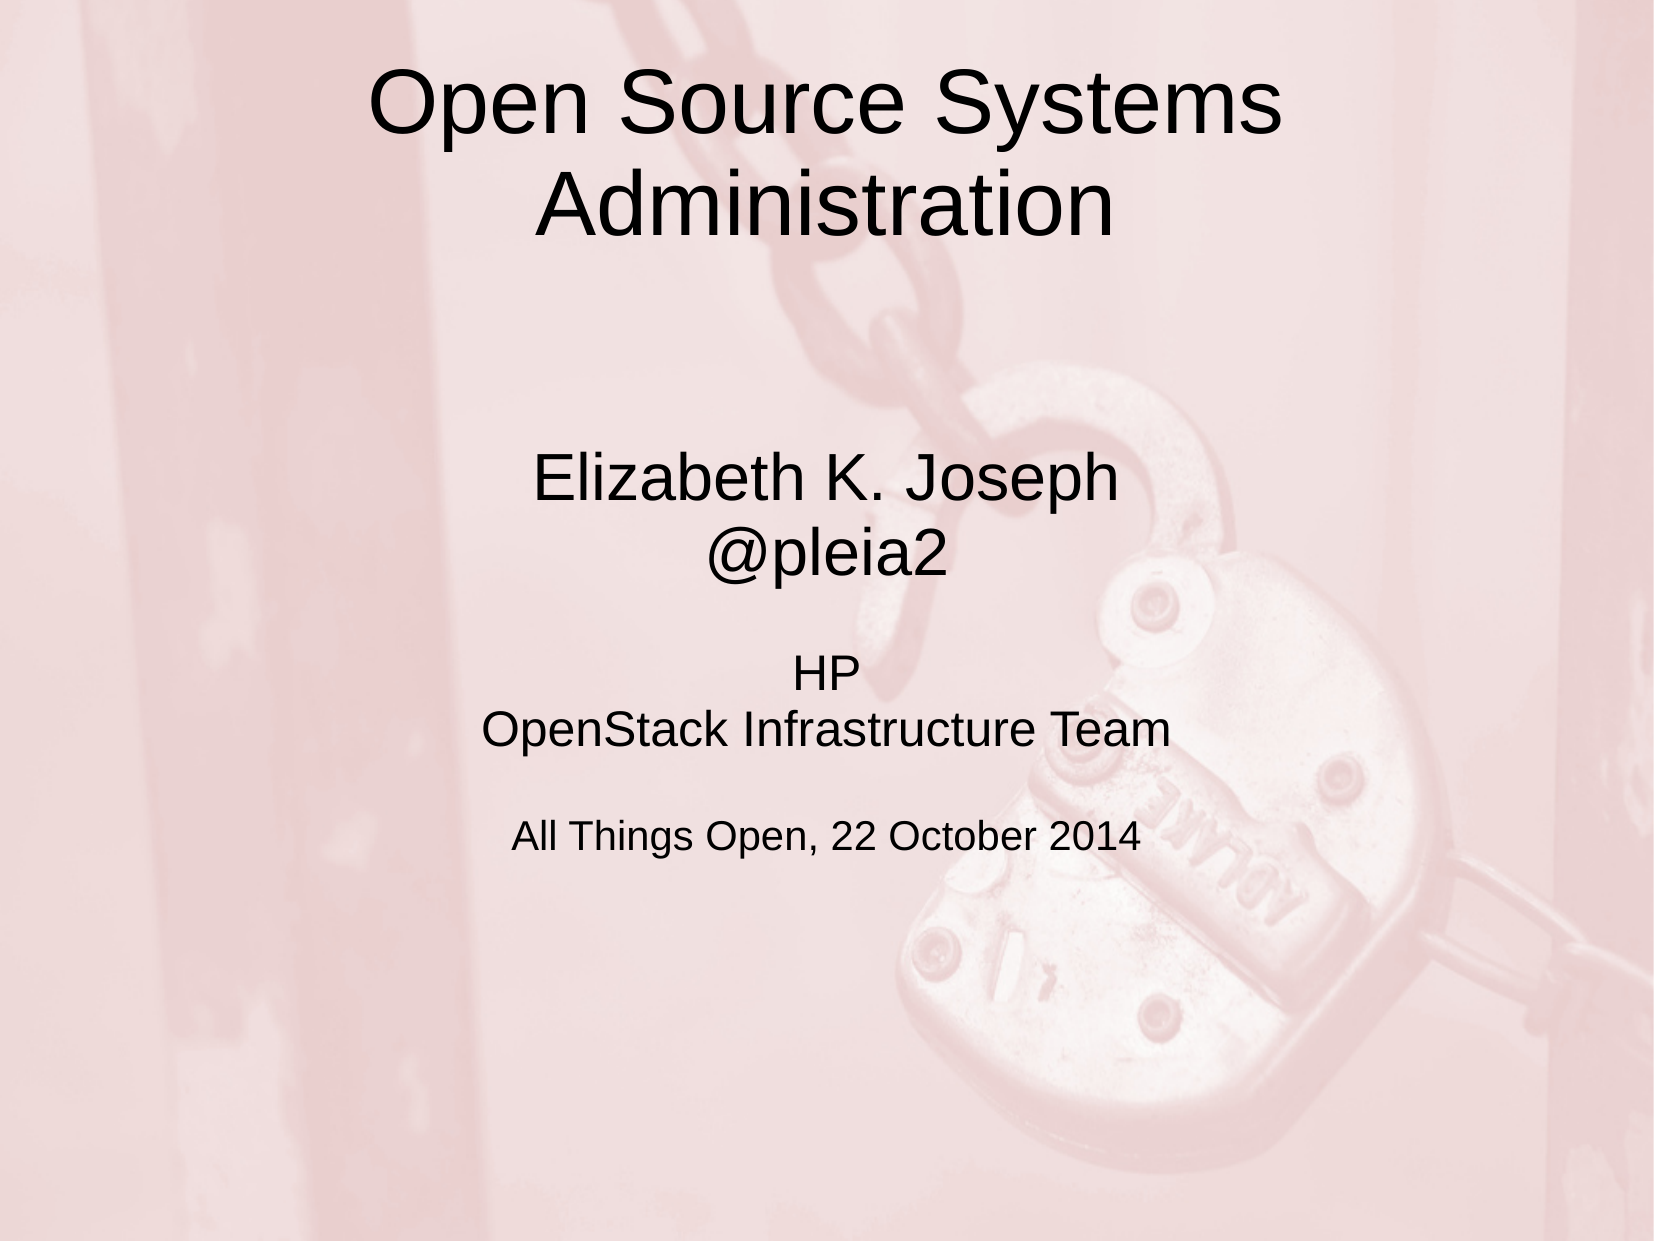

# Open Source Systems Administration
Elizabeth K. Joseph
@pleia2
HP
OpenStack Infrastructure Team
All Things Open, 22 October 2014